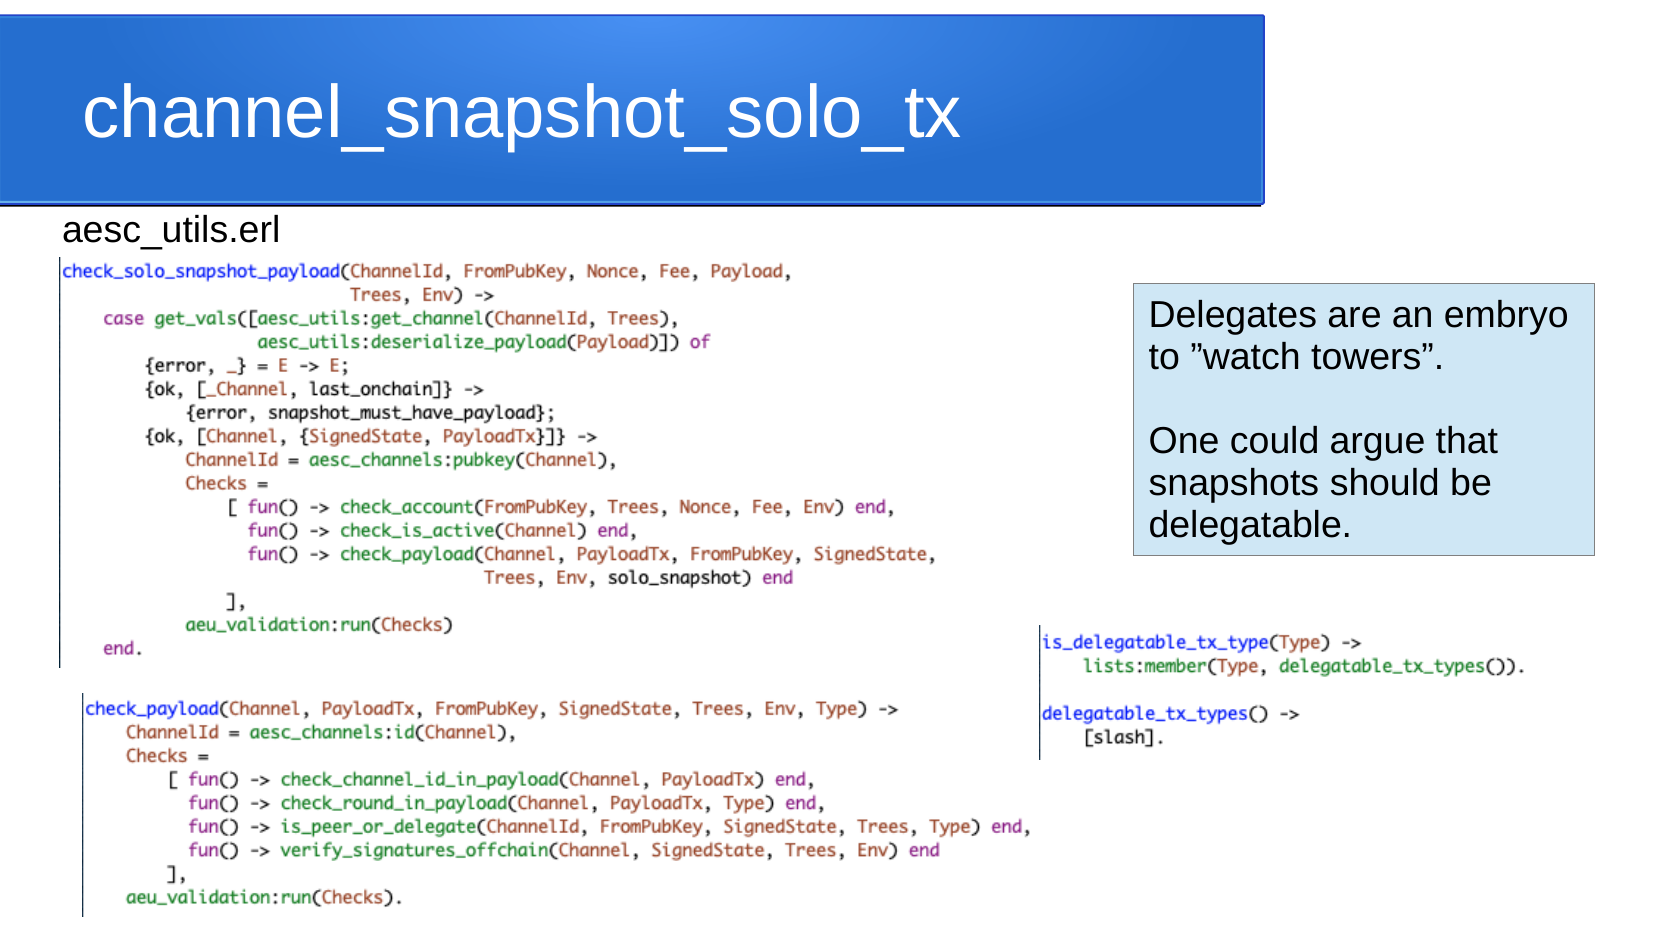

# channel_snapshot_solo_tx
aesc_utils.erl
Delegates are an embryo to ”watch towers”.
One could argue that snapshots should be delegatable.